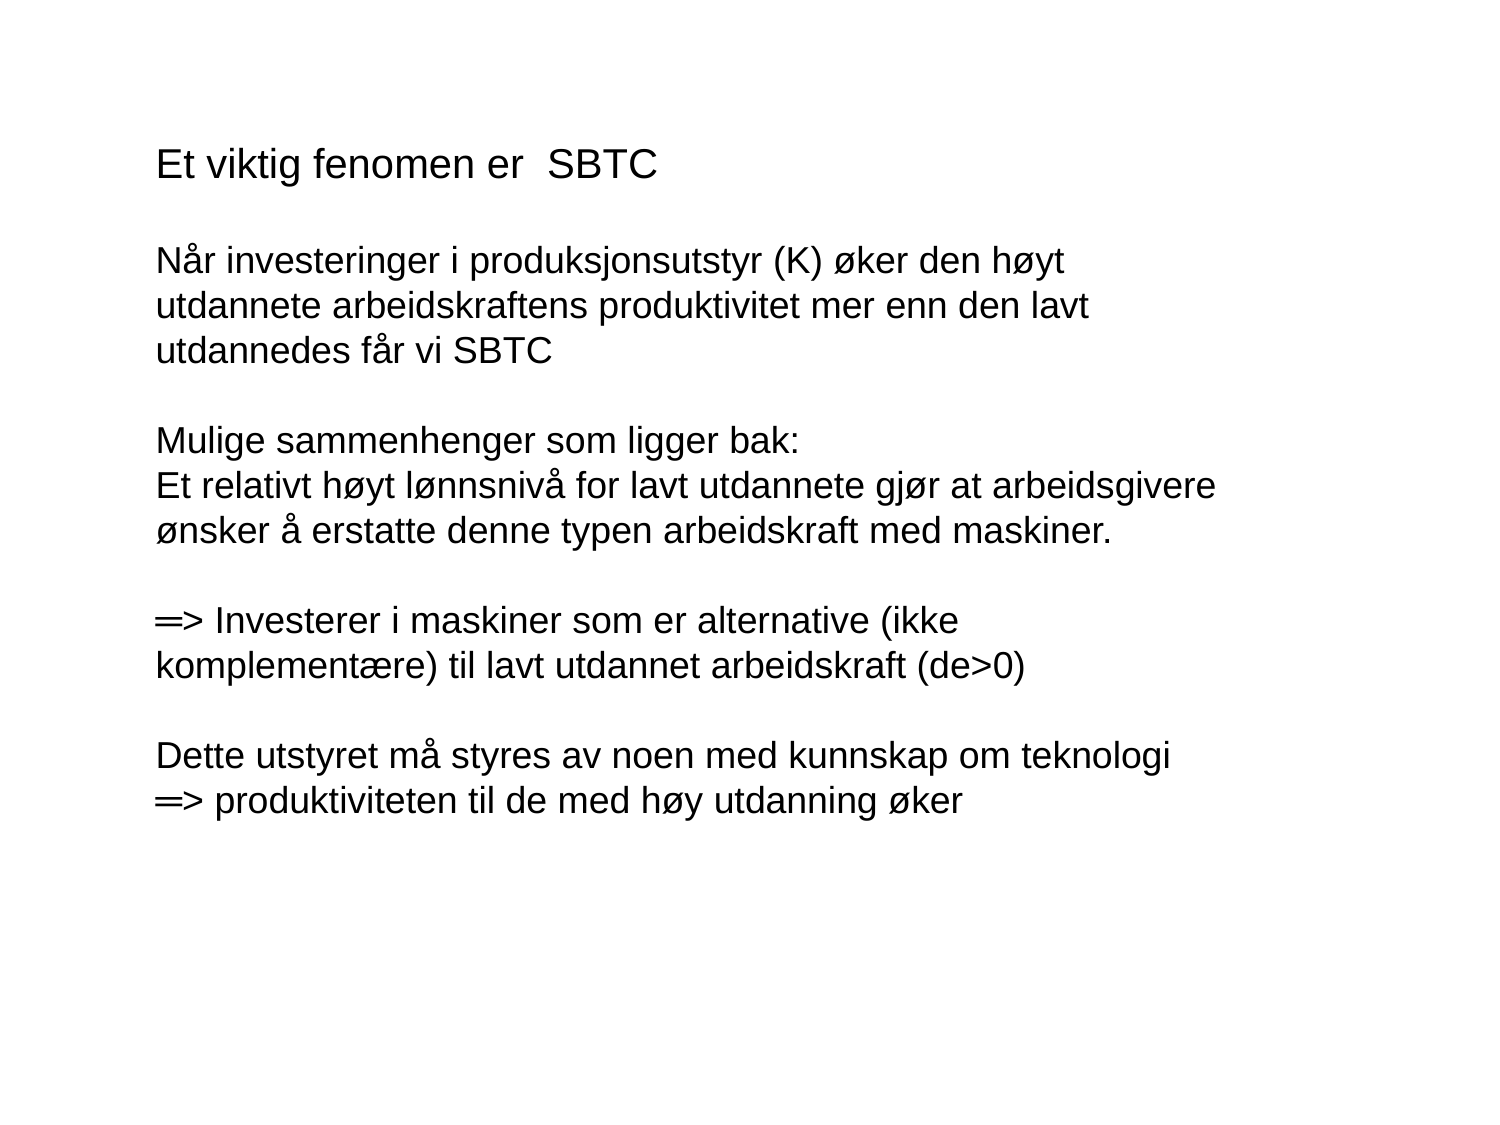

Et viktig fenomen er SBTC
Når investeringer i produksjonsutstyr (K) øker den høyt utdannete arbeidskraftens produktivitet mer enn den lavt utdannedes får vi SBTC
Mulige sammenhenger som ligger bak:
Et relativt høyt lønnsnivå for lavt utdannete gjør at arbeidsgivere ønsker å erstatte denne typen arbeidskraft med maskiner.
═> Investerer i maskiner som er alternative (ikke komplementære) til lavt utdannet arbeidskraft (de>0)
Dette utstyret må styres av noen med kunnskap om teknologi
═> produktiviteten til de med høy utdanning øker